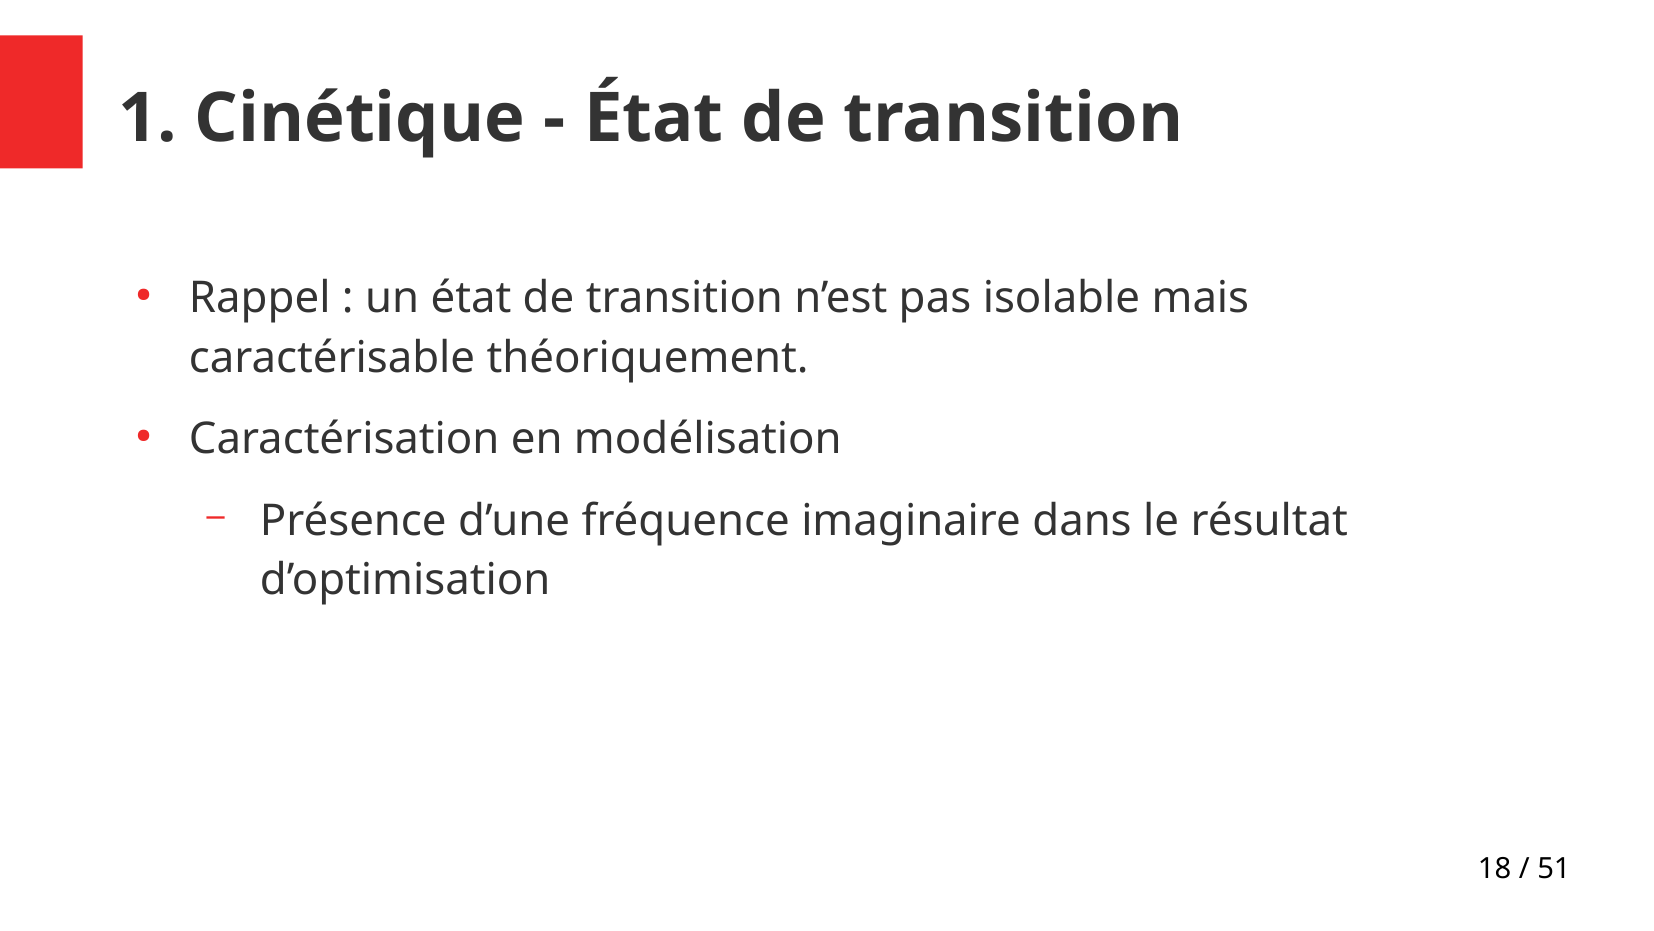

# 1. Cinétique - État de transition
Rappel : un état de transition n’est pas isolable mais caractérisable théoriquement.
Caractérisation en modélisation
Présence d’une fréquence imaginaire dans le résultat d’optimisation
18